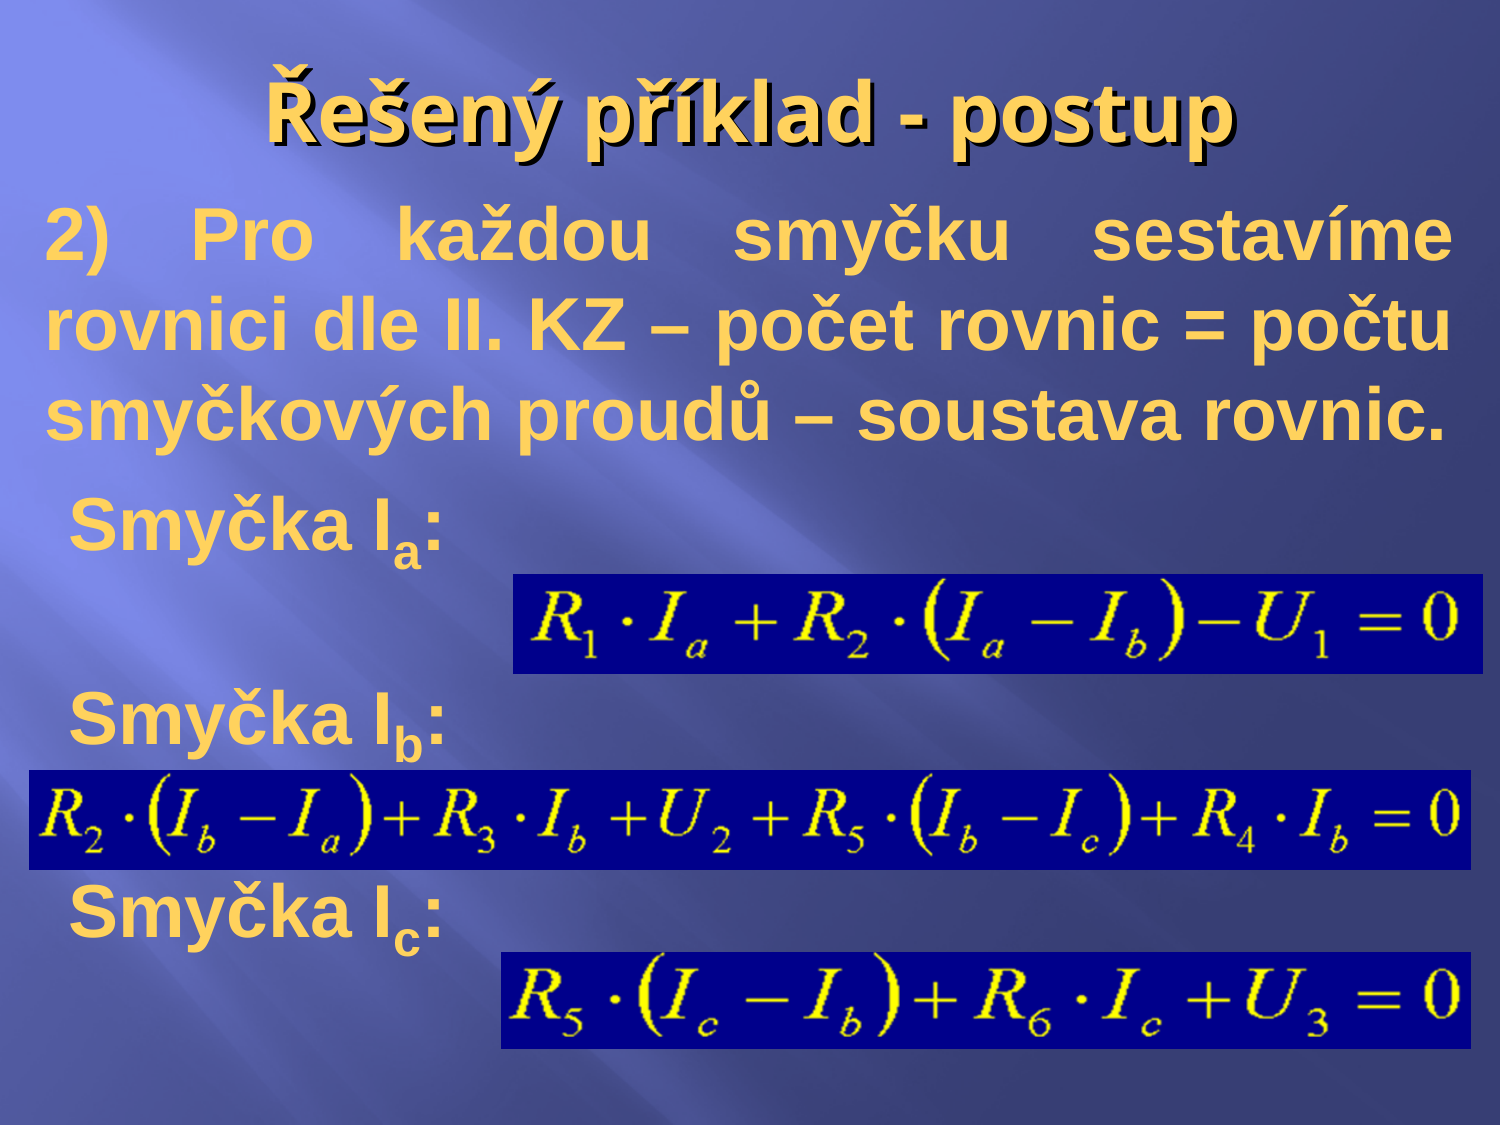

# Řešený příklad - postup
2) Pro každou smyčku sestavíme rovnici dle II. KZ – počet rovnic = počtu smyčkových proudů – soustava rovnic.
Smyčka Ia:
Smyčka Ib:
Smyčka Ic: